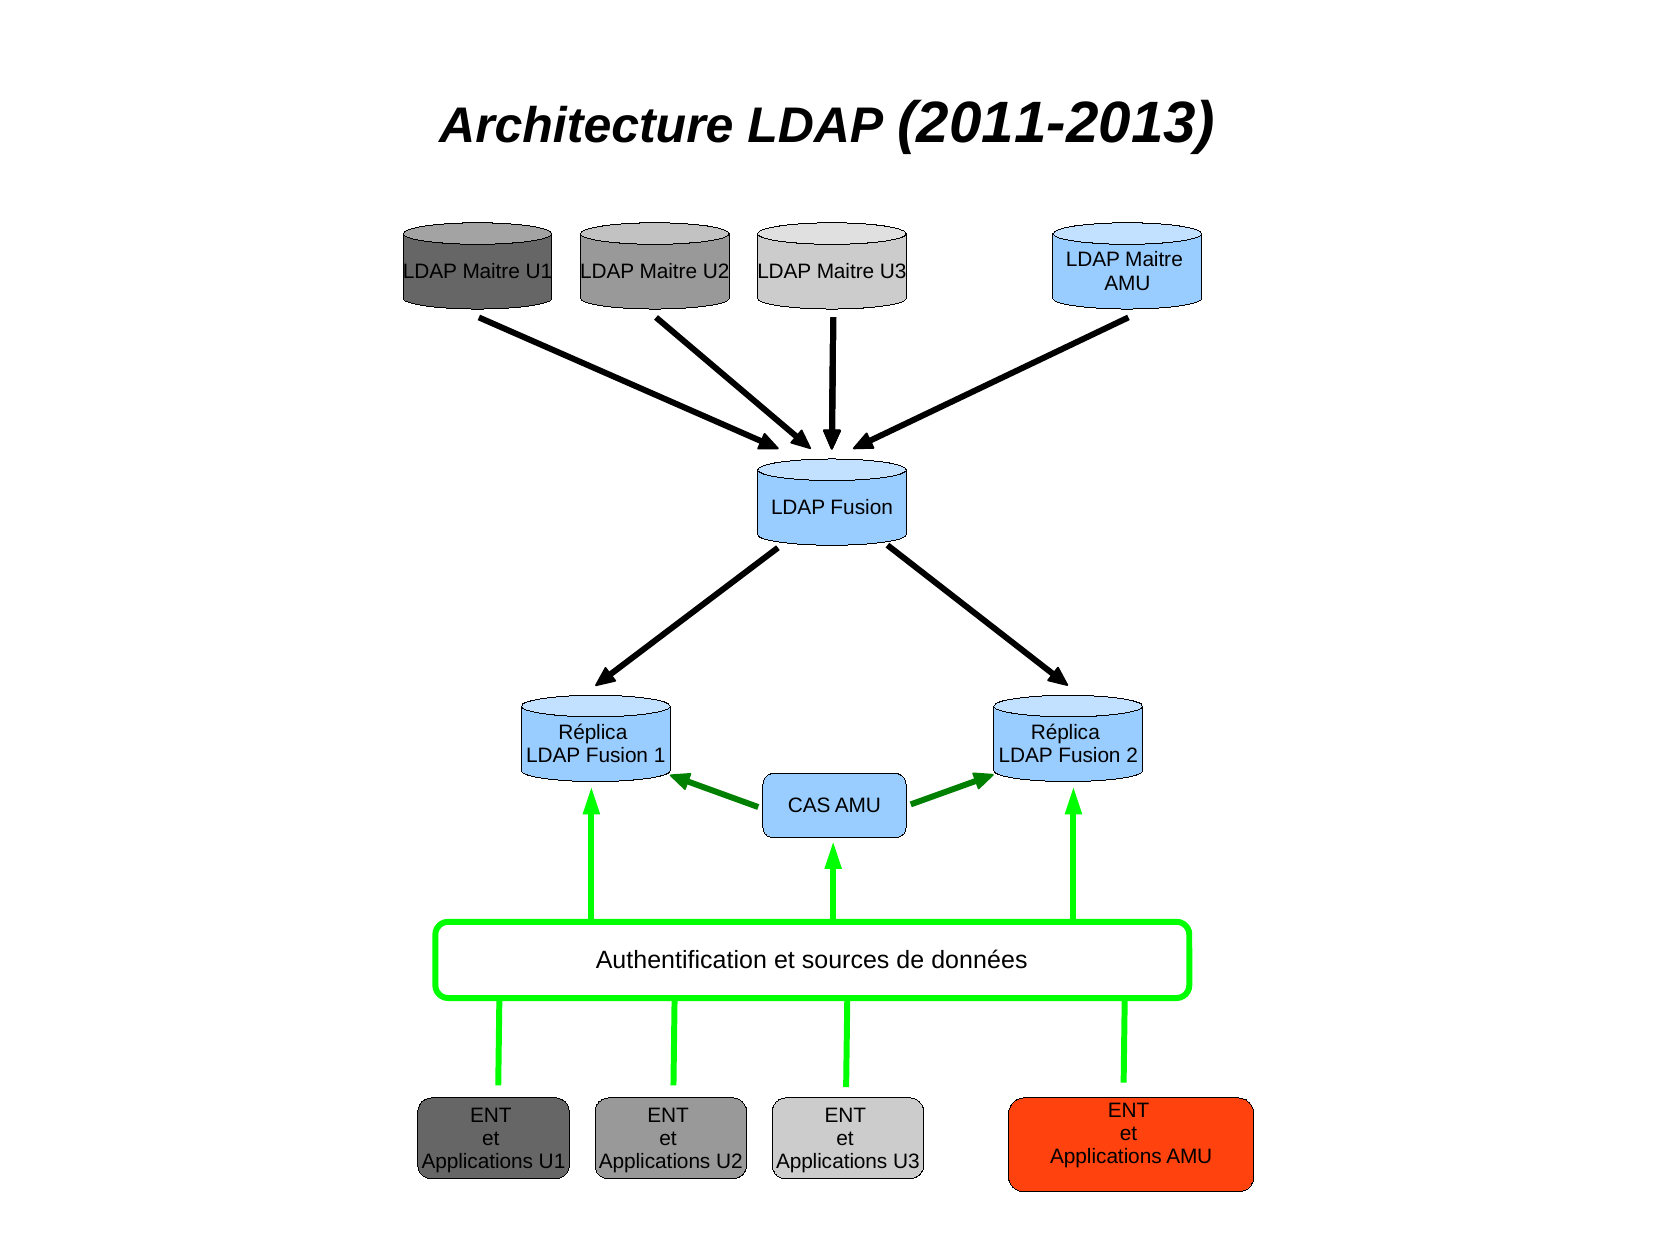

# Architecture LDAP (2011-2013)
LDAP Maitre U1
LDAP Maitre U2
LDAP Maitre U3
LDAP Maitre
AMU
LDAP Fusion
Réplica
LDAP Fusion 1
Réplica
LDAP Fusion 2
CAS AMU
Authentification et sources de données
ENT
et
Applications U1
ENT
et
Applications U2
ENT
et
Applications U3
ENT
et
Applications AMU